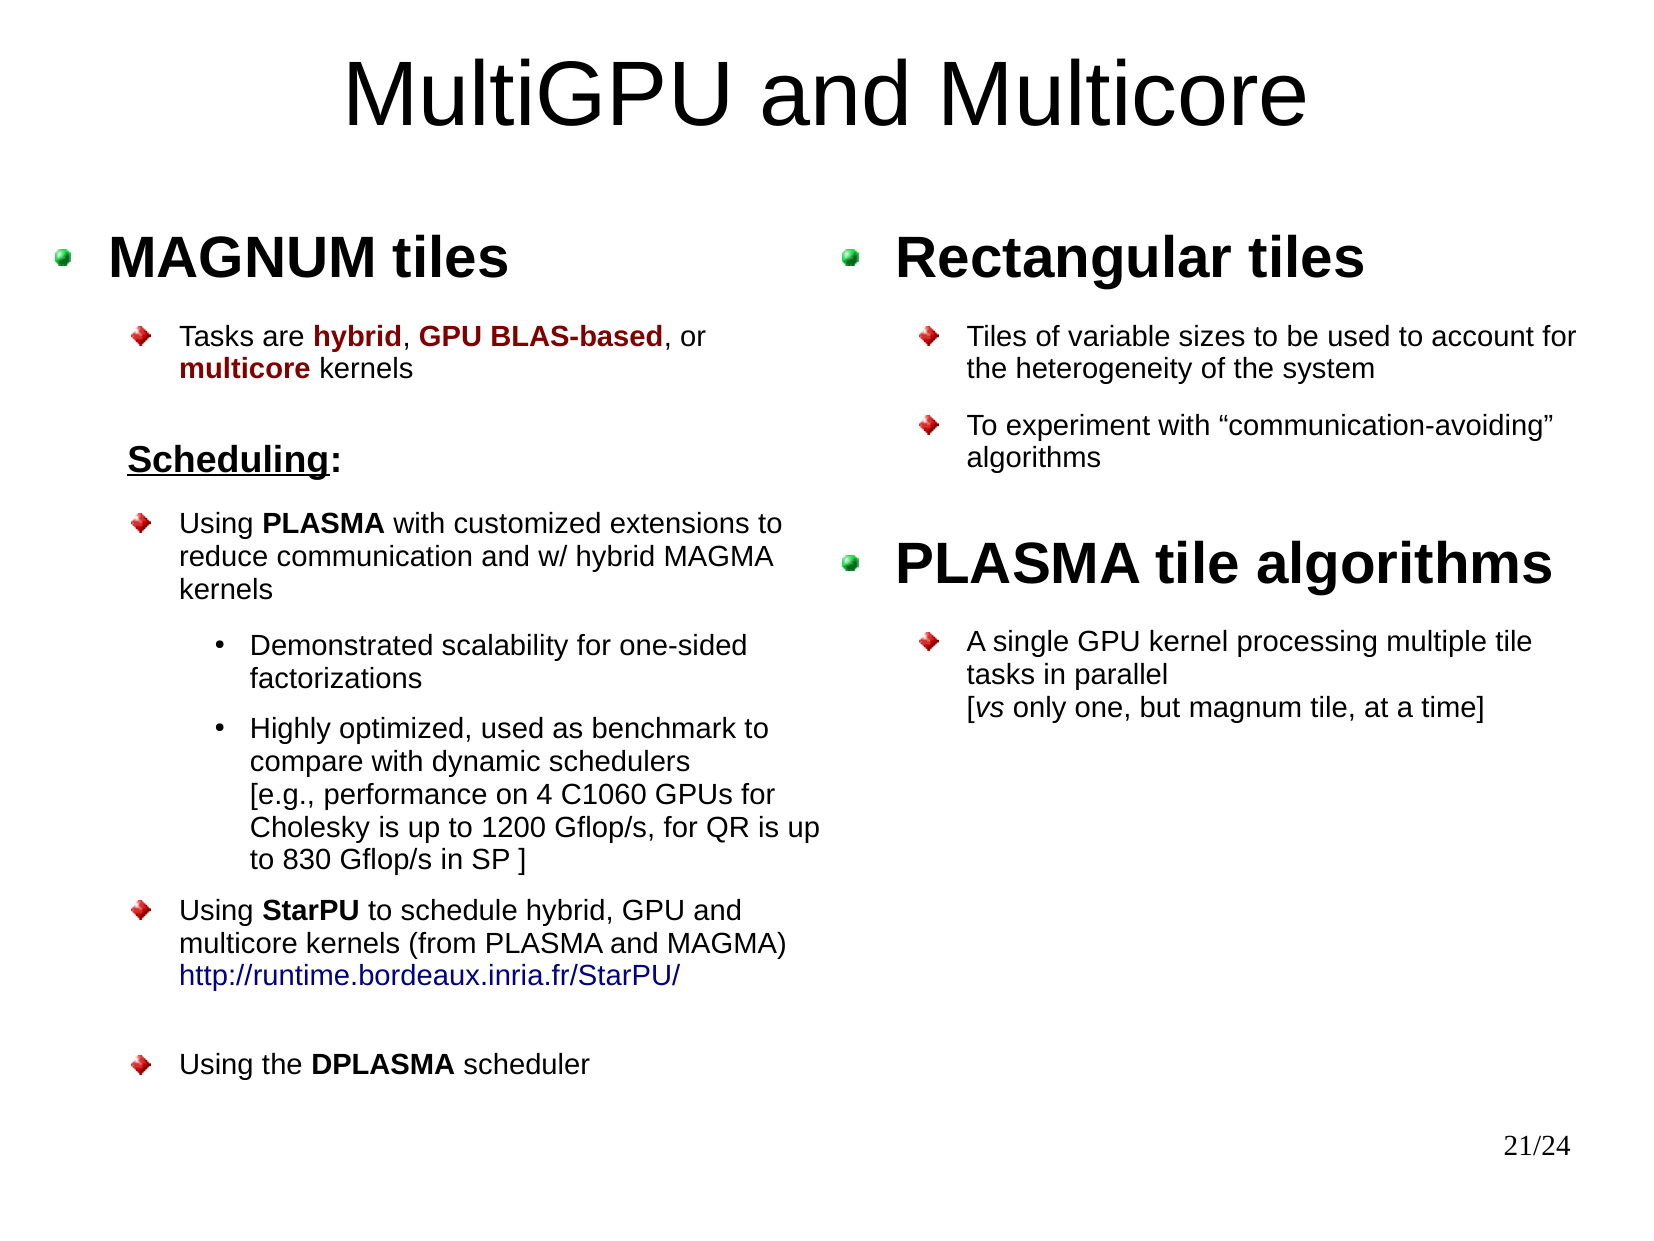

# MultiGPU and Multicore
MAGNUM tiles
Tasks are hybrid, GPU BLAS-based, or
multicore kernels
Using PLASMA with customized extensions to reduce communication and w/ hybrid MAGMA kernels
Demonstrated scalability for one-sided factorizations
Highly optimized, used as benchmark to compare with dynamic schedulers
[e.g., performance on 4 C1060 GPUs for Cholesky is up to 1200 Gflop/s, for QR is up to 830 Gflop/s in SP ]
Using StarPU to schedule hybrid, GPU and
multicore kernels (from PLASMA and MAGMA)
http://runtime.bordeaux.inria.fr/StarPU/
Using the DPLASMA scheduler
Rectangular tiles
Tiles of variable sizes to be used to account for
the heterogeneity of the system
To experiment with “communication-avoiding”
algorithms
PLASMA tile algorithms
A single GPU kernel processing multiple tile
tasks in parallel
[vs only one, but magnum tile, at a time]
Scheduling:
21